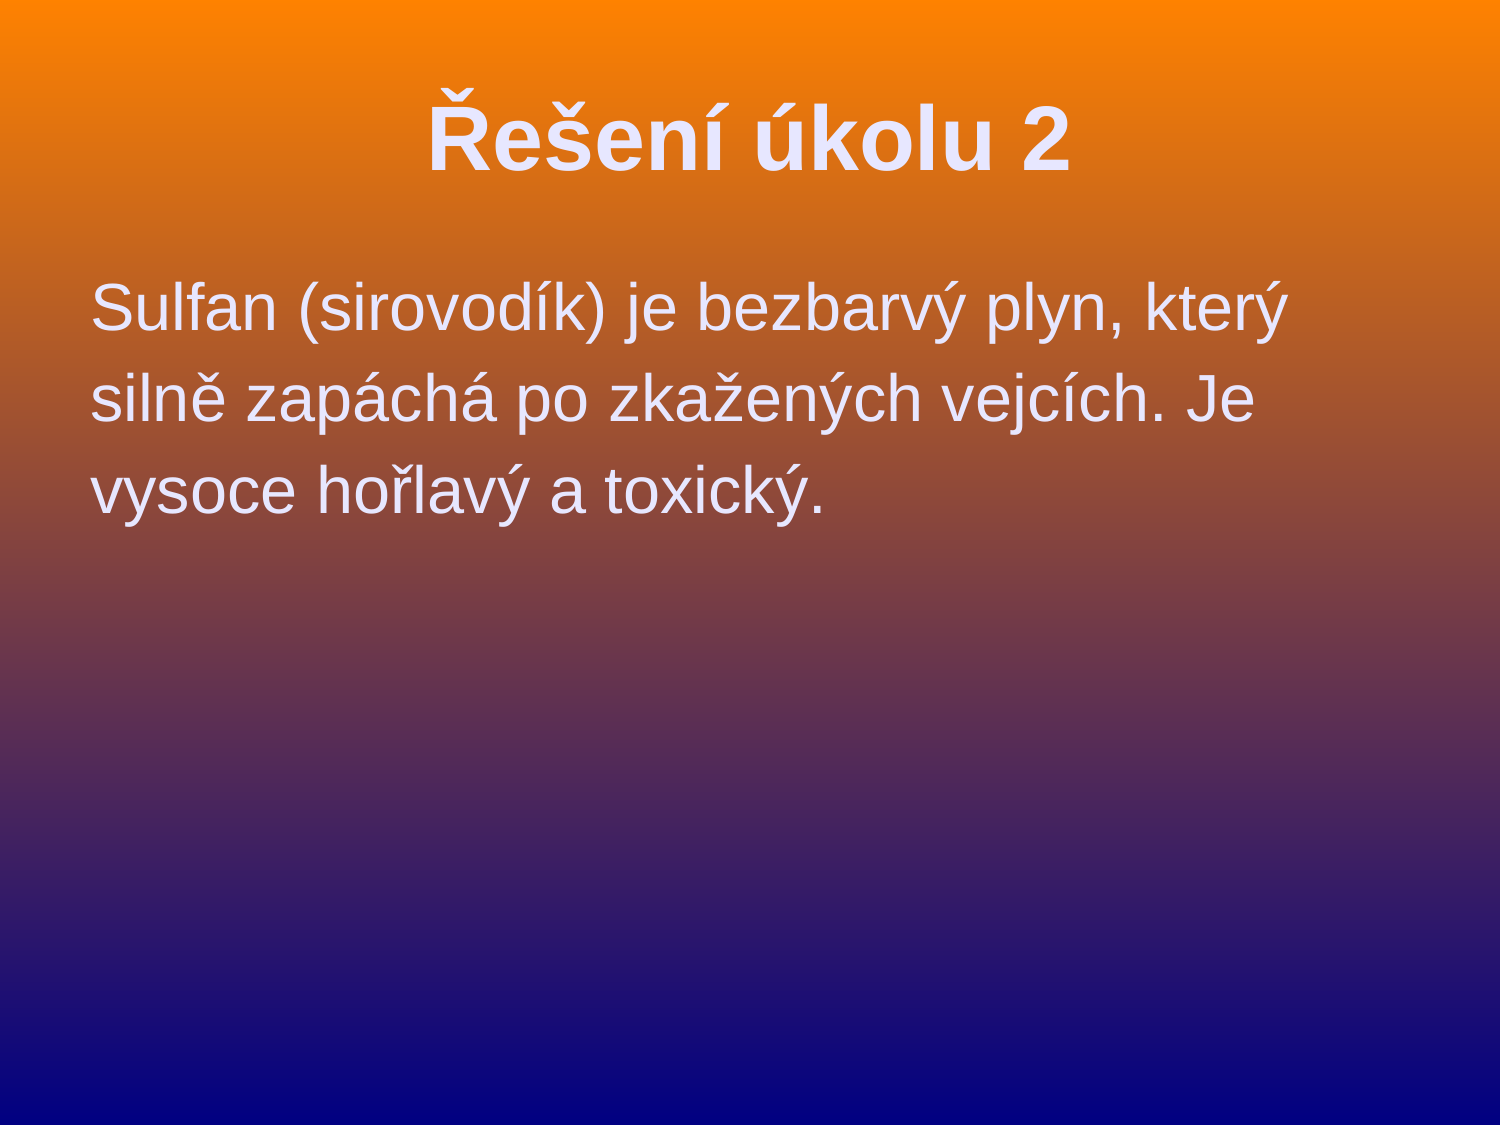

# Řešení úkolu 2
Sulfan (sirovodík) je bezbarvý plyn, který
silně zapáchá po zkažených vejcích. Je
vysoce hořlavý a toxický.